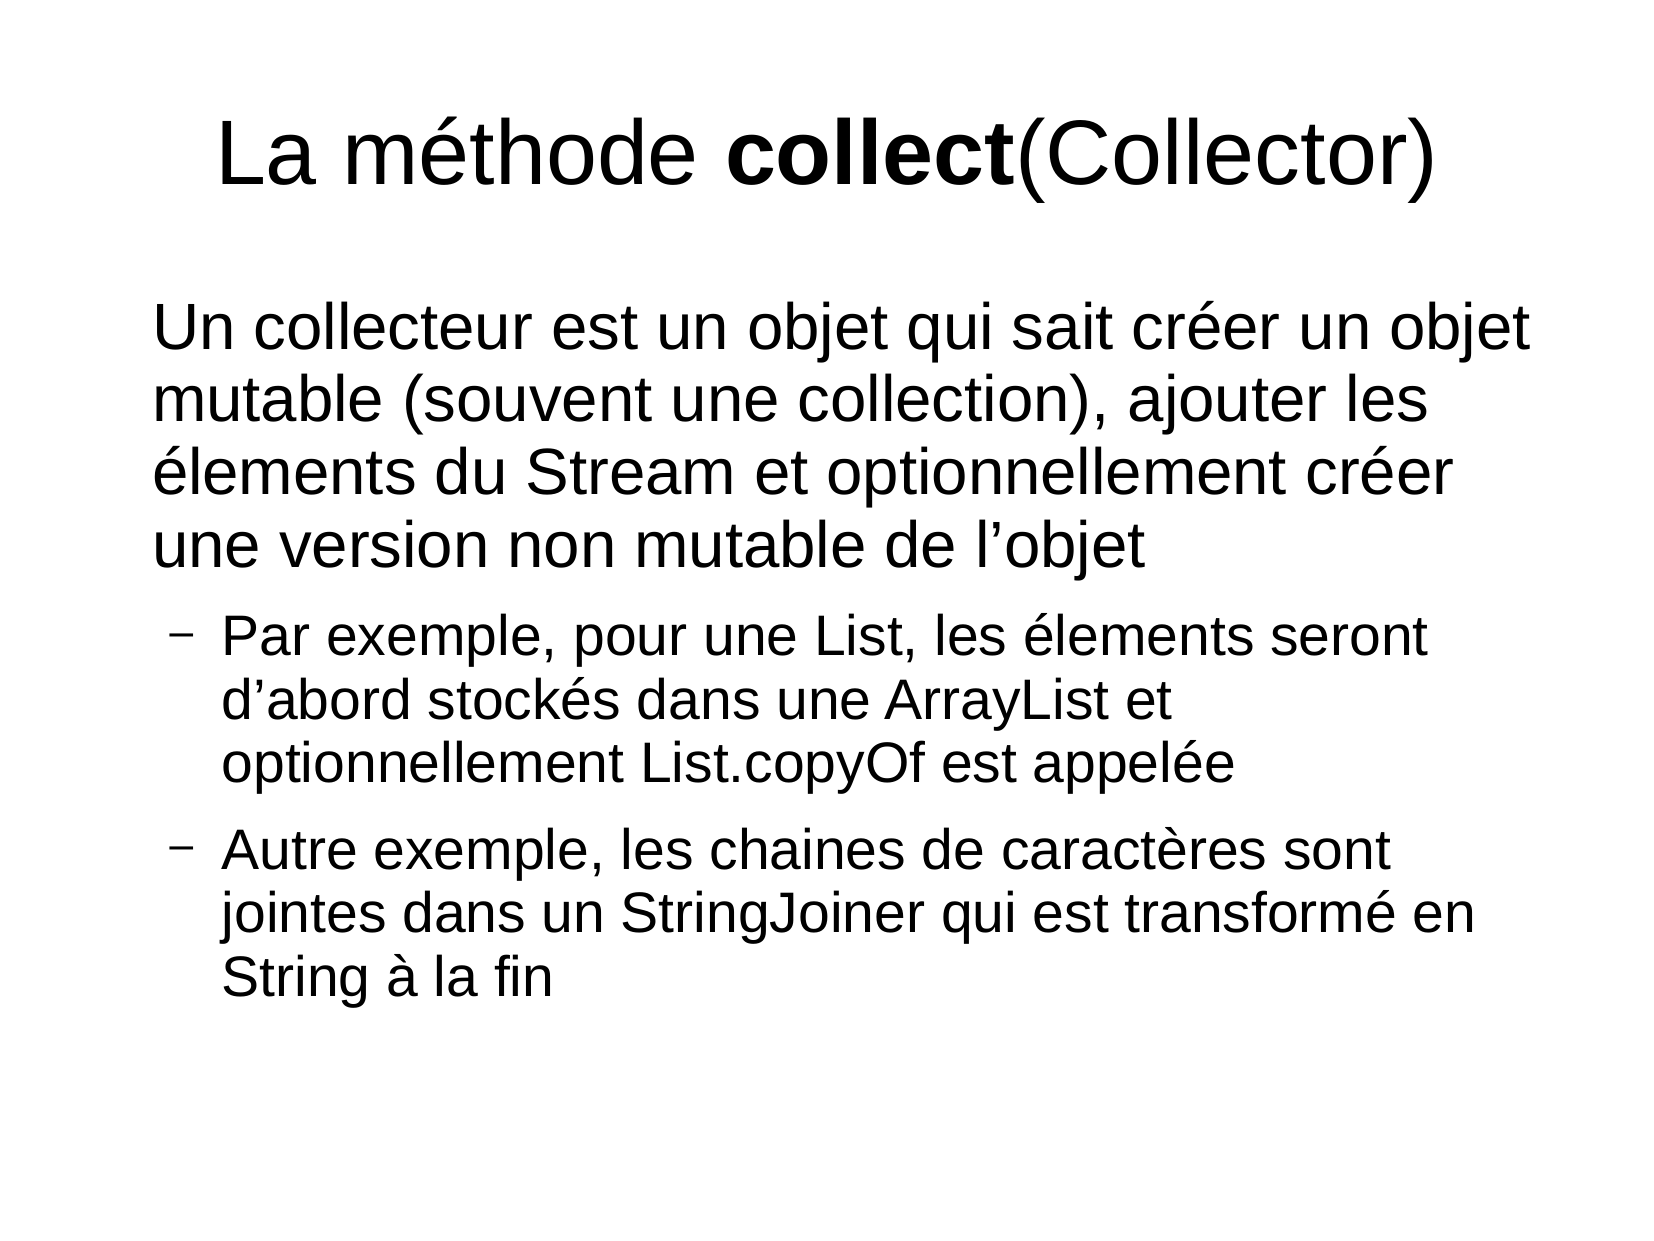

# La méthode collect(Collector)
Un collecteur est un objet qui sait créer un objet mutable (souvent une collection), ajouter les élements du Stream et optionnellement créer une version non mutable de l’objet
Par exemple, pour une List, les élements seront d’abord stockés dans une ArrayList et optionnellement List.copyOf est appelée
Autre exemple, les chaines de caractères sont jointes dans un StringJoiner qui est transformé en String à la fin